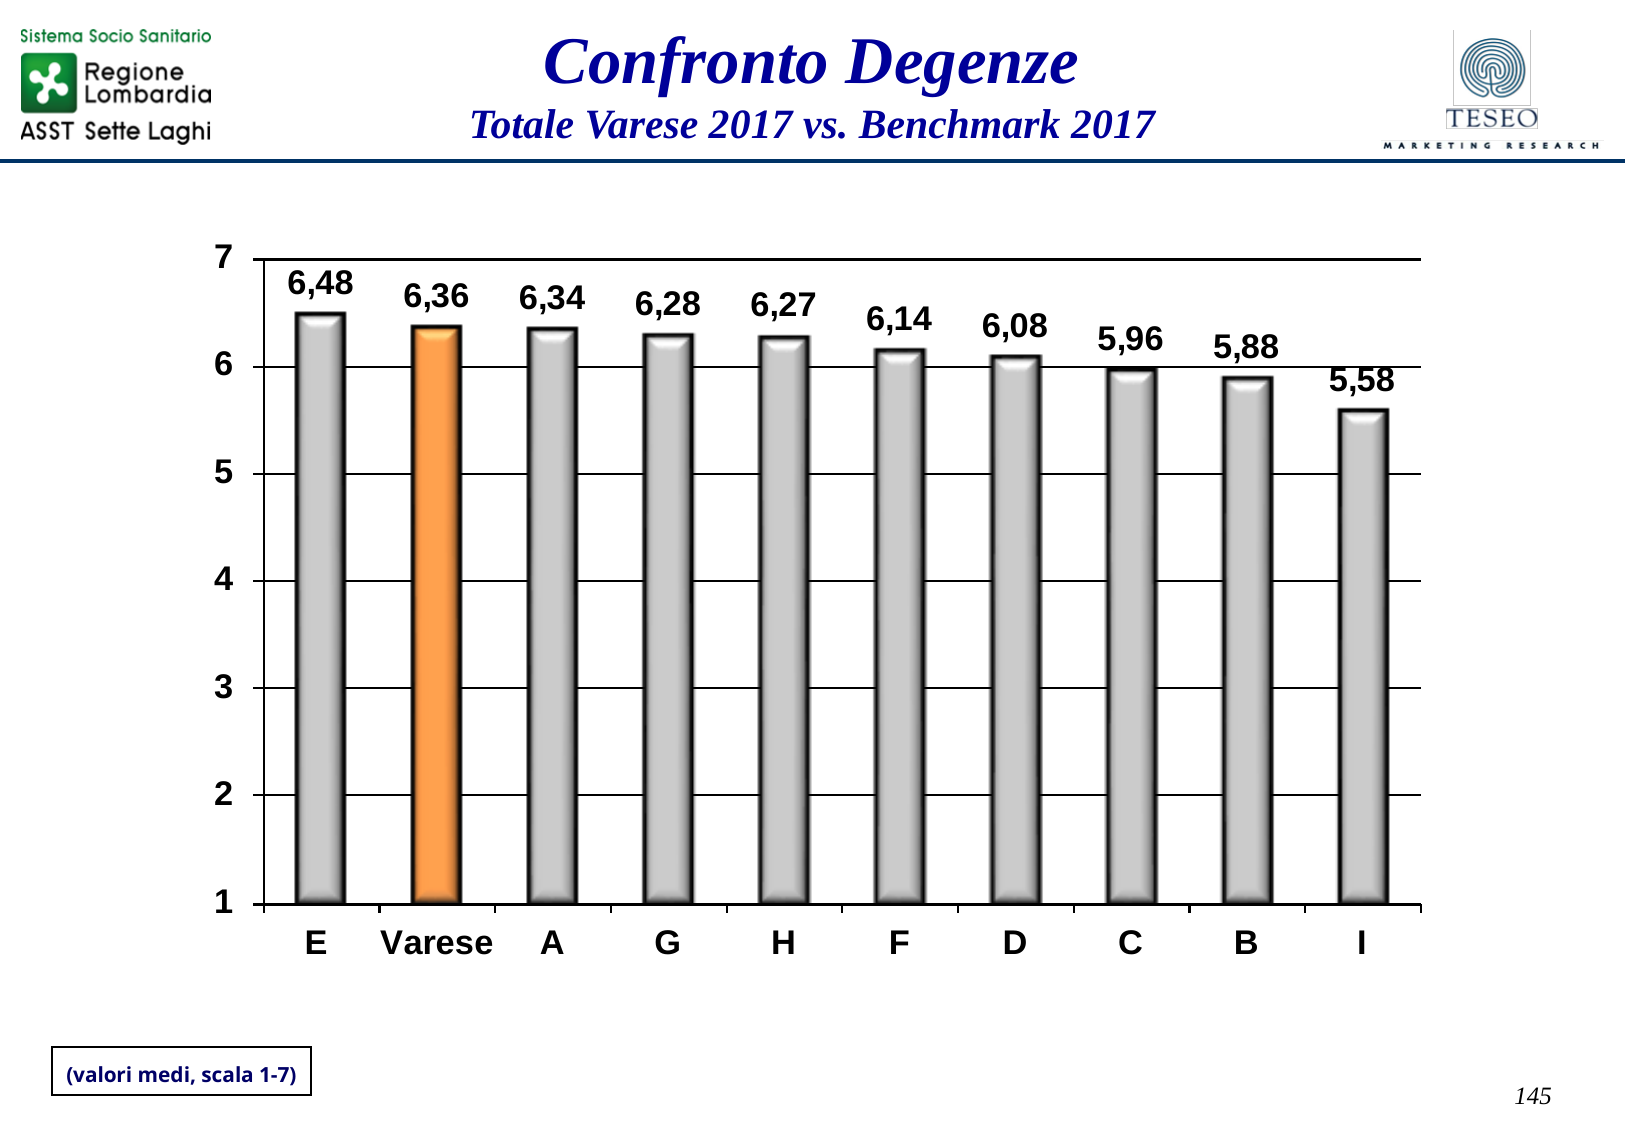

Confronto Degenze
Totale Varese 2017 vs. Benchmark 2017
(valori medi, scala 1-7)